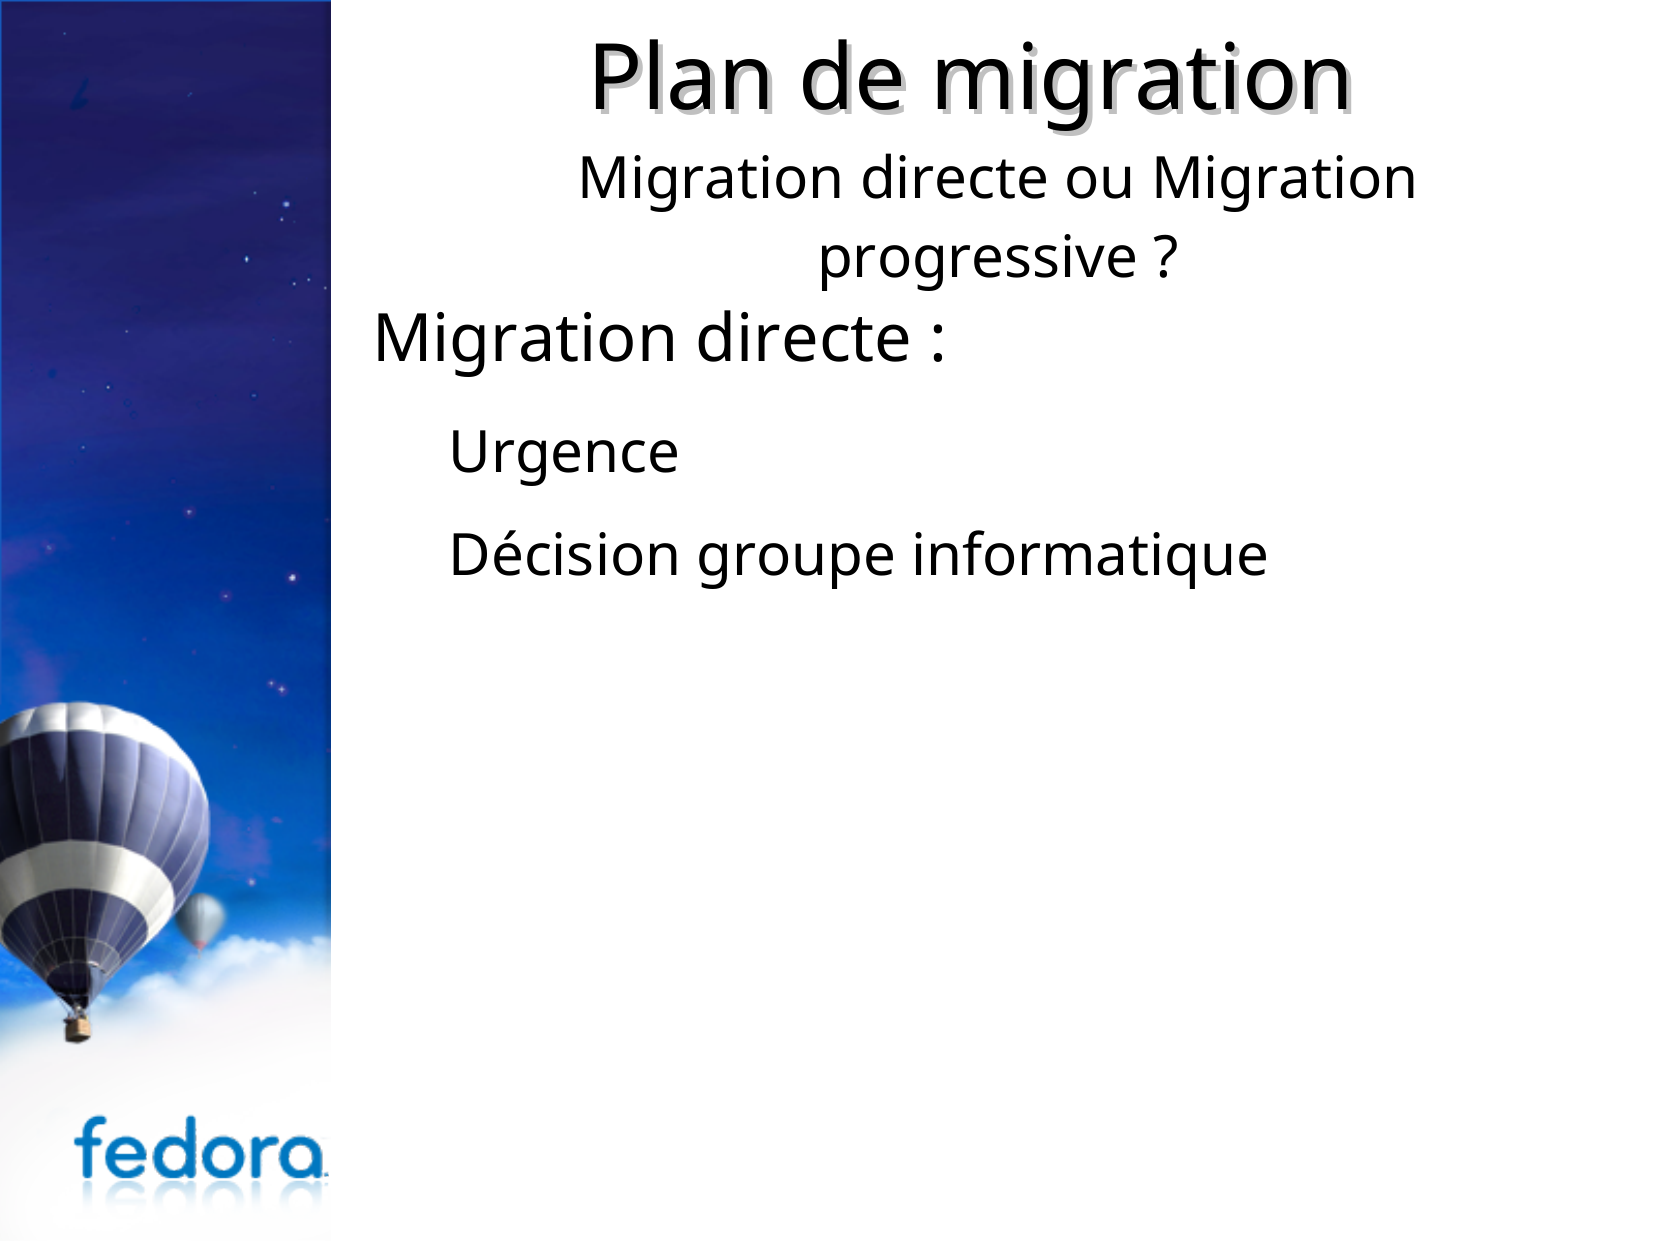

Plan de migration
Migration directe ou Migration progressive ?
# Migration directe :
Urgence
Décision groupe informatique